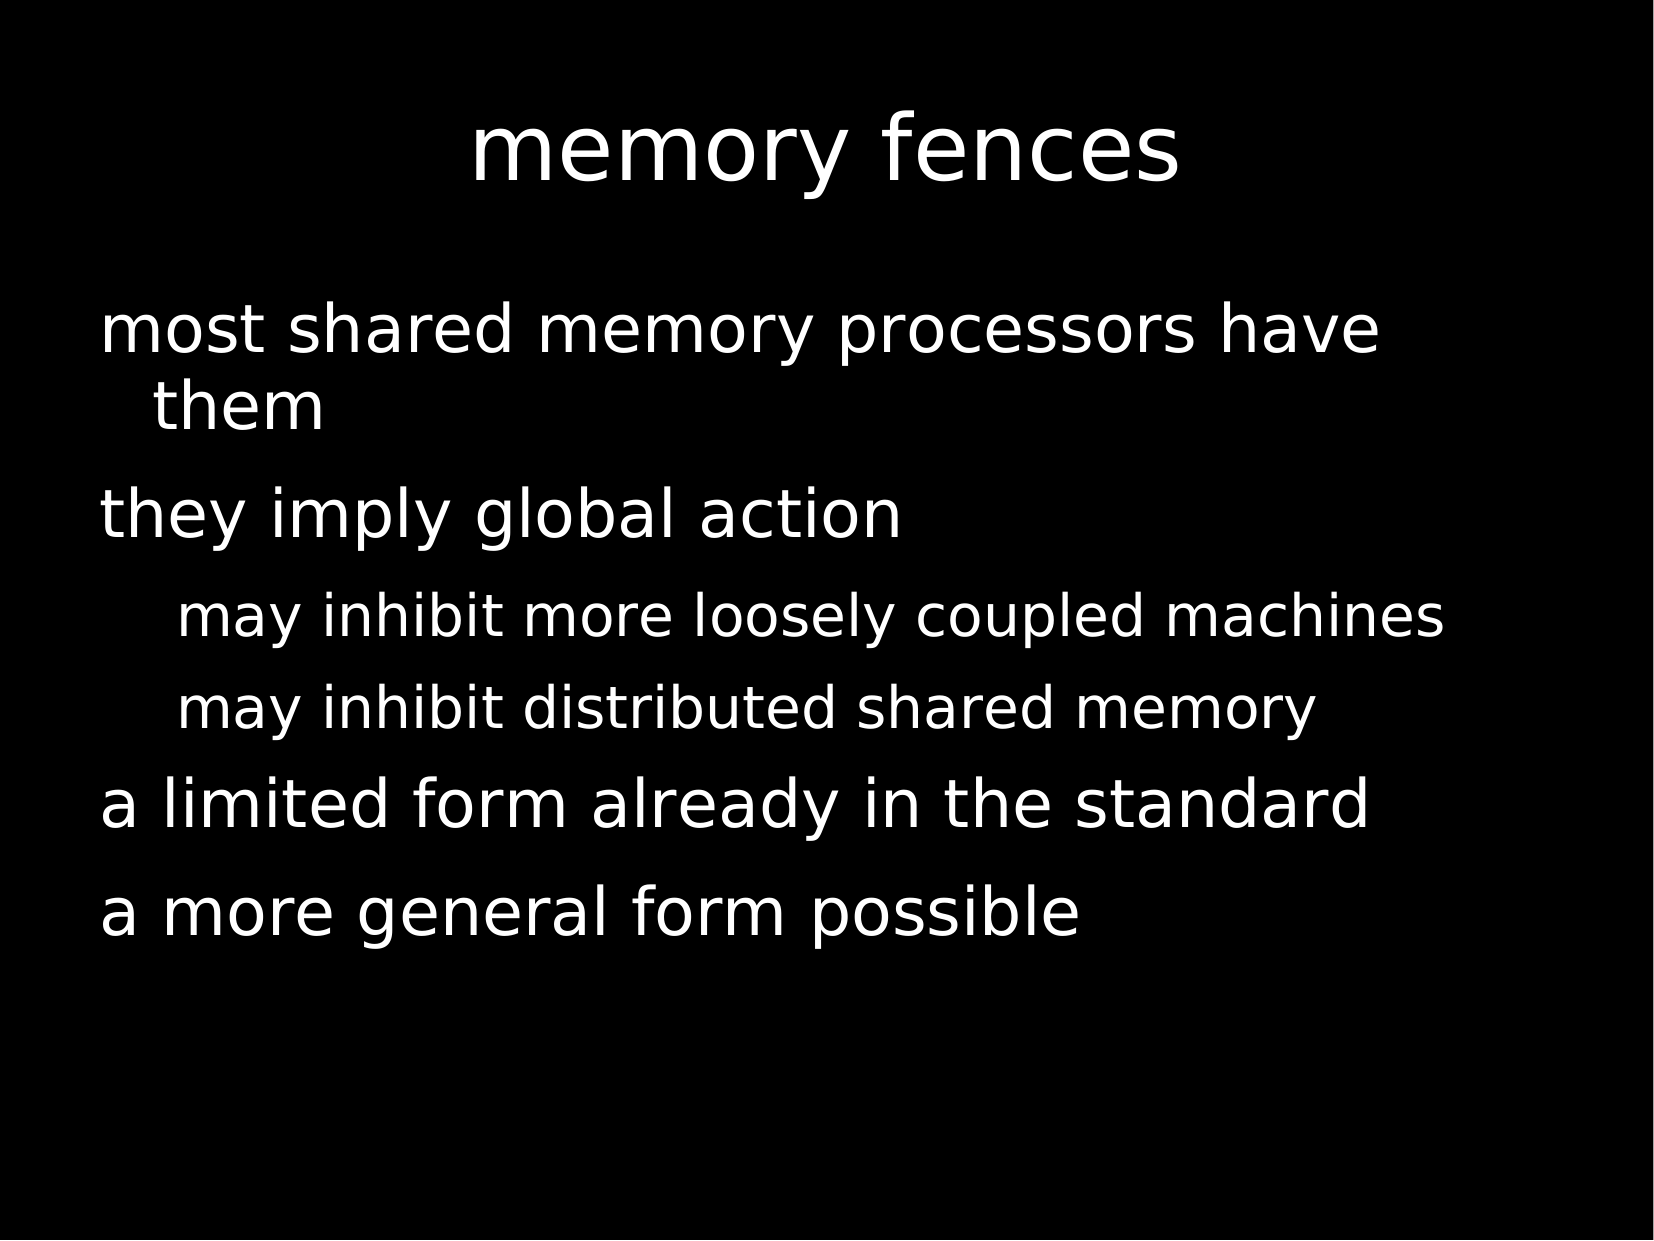

# memory fences
most shared memory processors have them
they imply global action
may inhibit more loosely coupled machines
may inhibit distributed shared memory
a limited form already in the standard
a more general form possible